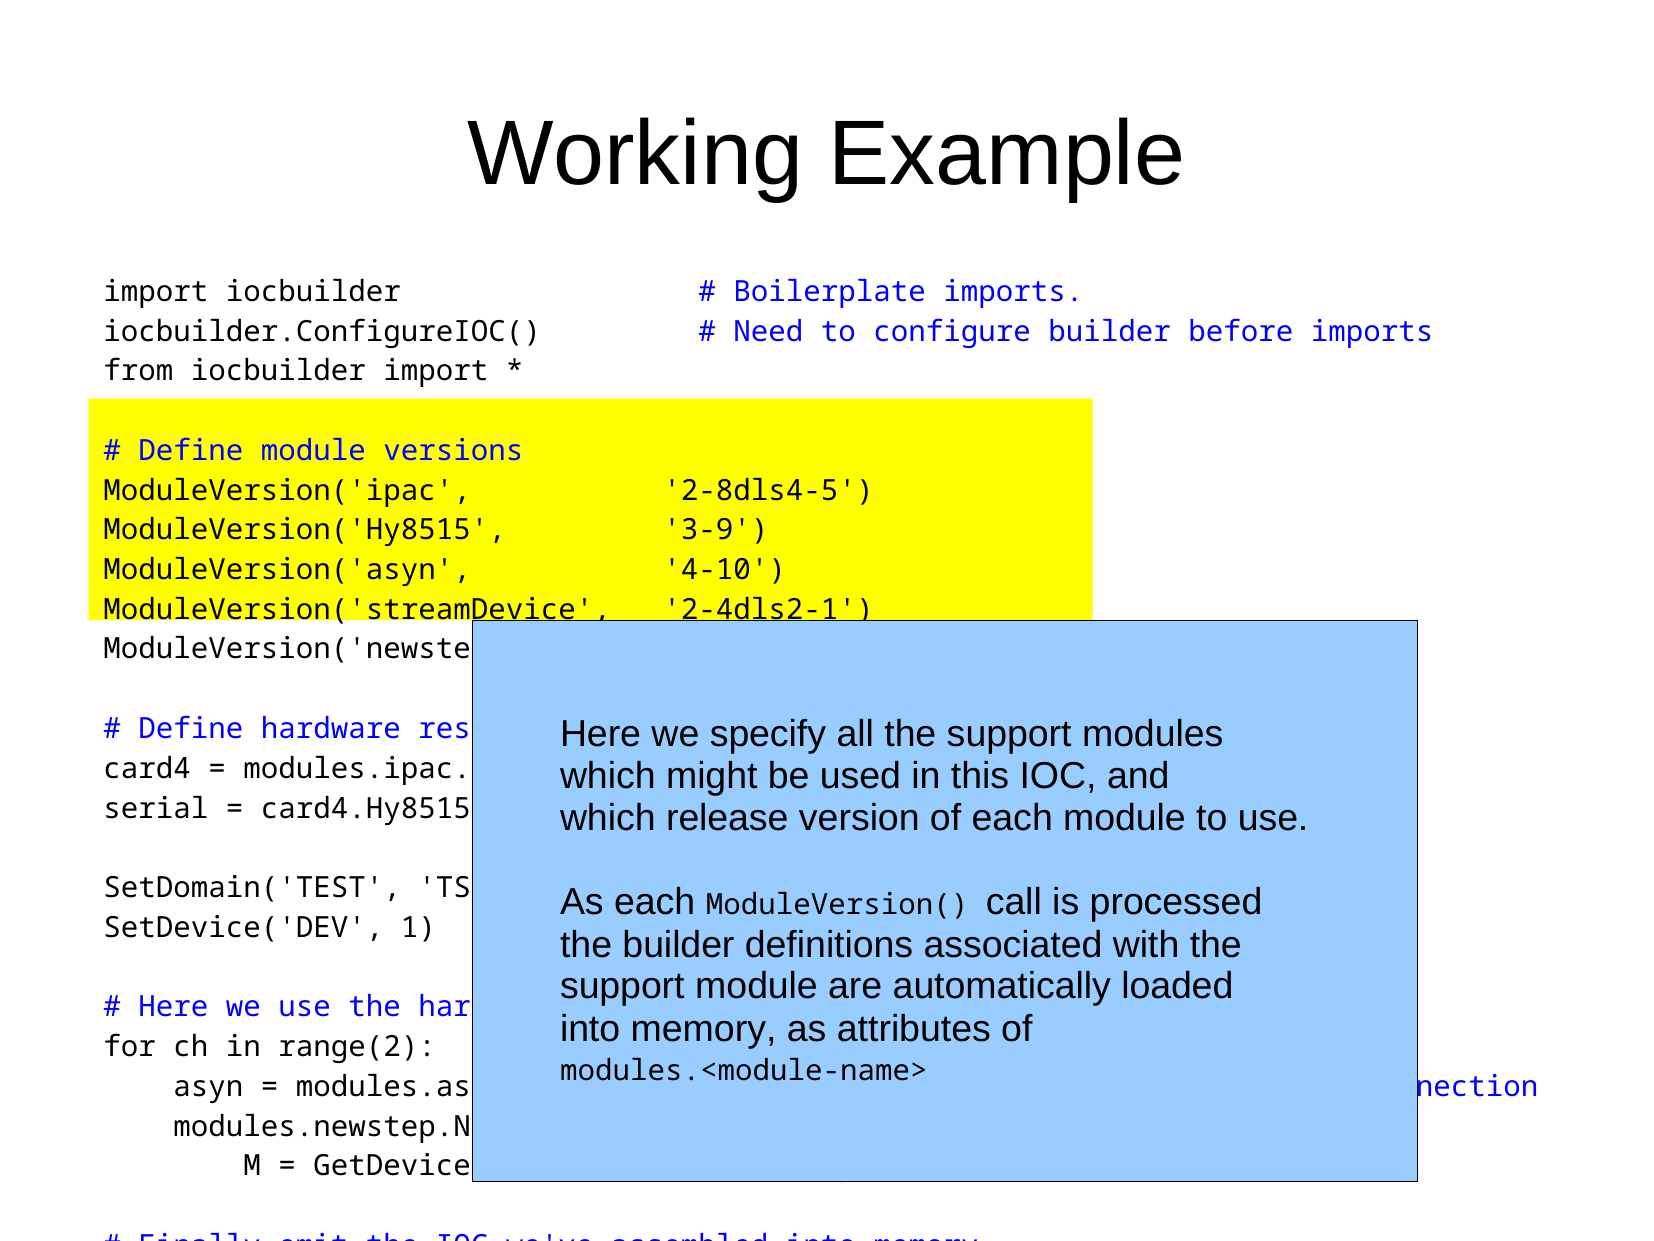

# Working Example
import iocbuilder # Boilerplate imports.
iocbuilder.ConfigureIOC() # Need to configure builder before imports
from iocbuilder import *
# Define module versions
ModuleVersion('ipac', '2-8dls4-5')
ModuleVersion('Hy8515', '3-9')
ModuleVersion('asyn', '4-10')
ModuleVersion('streamDevice', '2-4dls2-1')
ModuleVersion('newstep', '1-4', load_path = '.')
# Define hardware resources
card4 = modules.ipac.Hy8002(4) # VME IP carrier card in VME slot 4
serial = card4.Hy8515(0) # Serial IP card in slot A
SetDomain('TEST', 'TS') # Establishing record naming convention,
SetDevice('DEV', 1) # uses default configuration setup.
# Here we use the hardware to build the software resources we need
for ch in range(2):
 asyn = modules.asyn.AsynSerial(serial.channel(ch)) # Asyn serial connection
 modules.newstep.NSC200(
 M = GetDevice(), P = '', PORT = asyn.DeviceName(), CH = ch)
# Finally emit the IOC we've assembled into memory.
WriteNamedIoc('iocs', 'TEST-IOC')
Here we specify all the support modules
which might be used in this IOC, and
which release version of each module to use.
As each ModuleVersion() call is processed
the builder definitions associated with the
support module are automatically loaded
into memory, as attributes of
modules.<module-name>